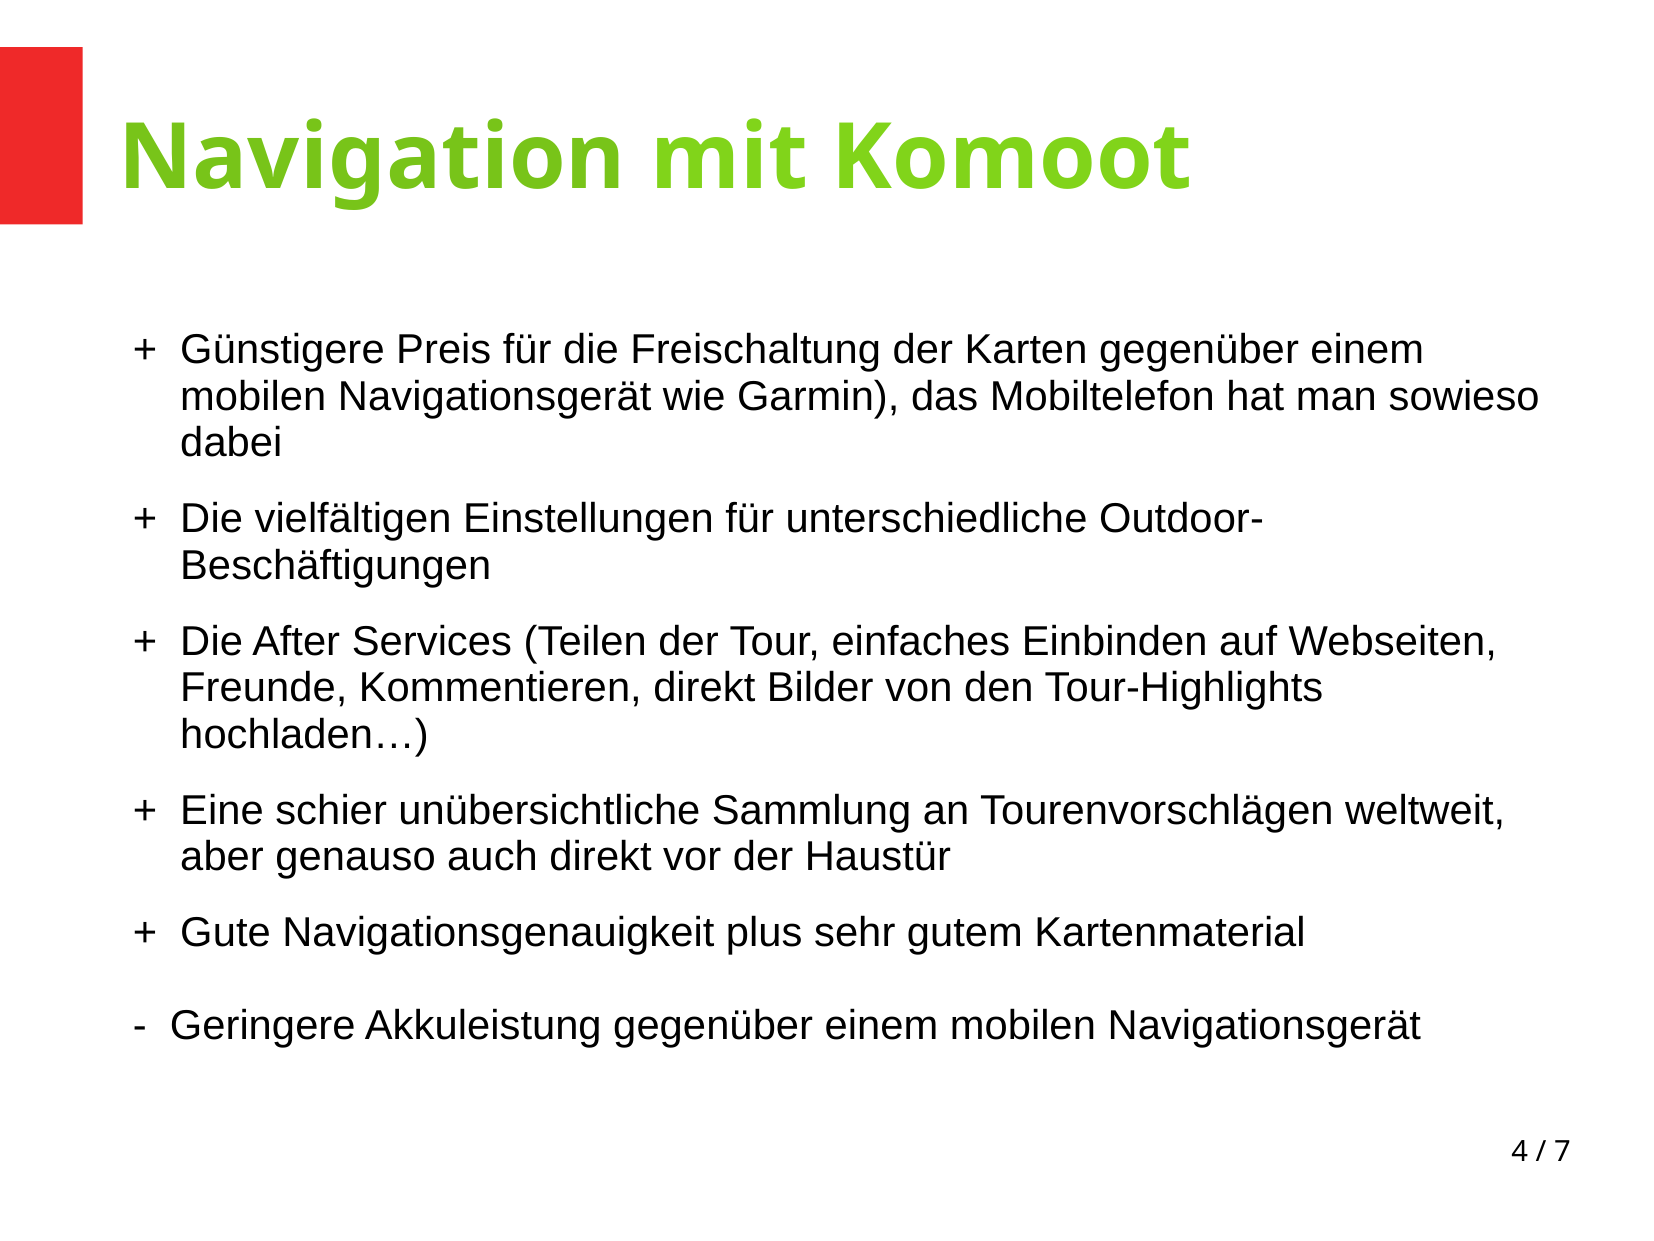

# Navigation mit Komoot
+ Günstigere Preis für die Freischaltung der Karten gegenüber einem mobilen Navigationsgerät wie Garmin), das Mobiltelefon hat man sowieso dabei
+ Die vielfältigen Einstellungen für unterschiedliche Outdoor-Beschäftigungen
+ Die After Services (Teilen der Tour, einfaches Einbinden auf Webseiten, Freunde, Kommentieren, direkt Bilder von den Tour-Highlights hochladen…)
+ Eine schier unübersichtliche Sammlung an Tourenvorschlägen weltweit, aber genauso auch direkt vor der Haustür
+ Gute Navigationsgenauigkeit plus sehr gutem Kartenmaterial
- Geringere Akkuleistung gegenüber einem mobilen Navigationsgerät
4